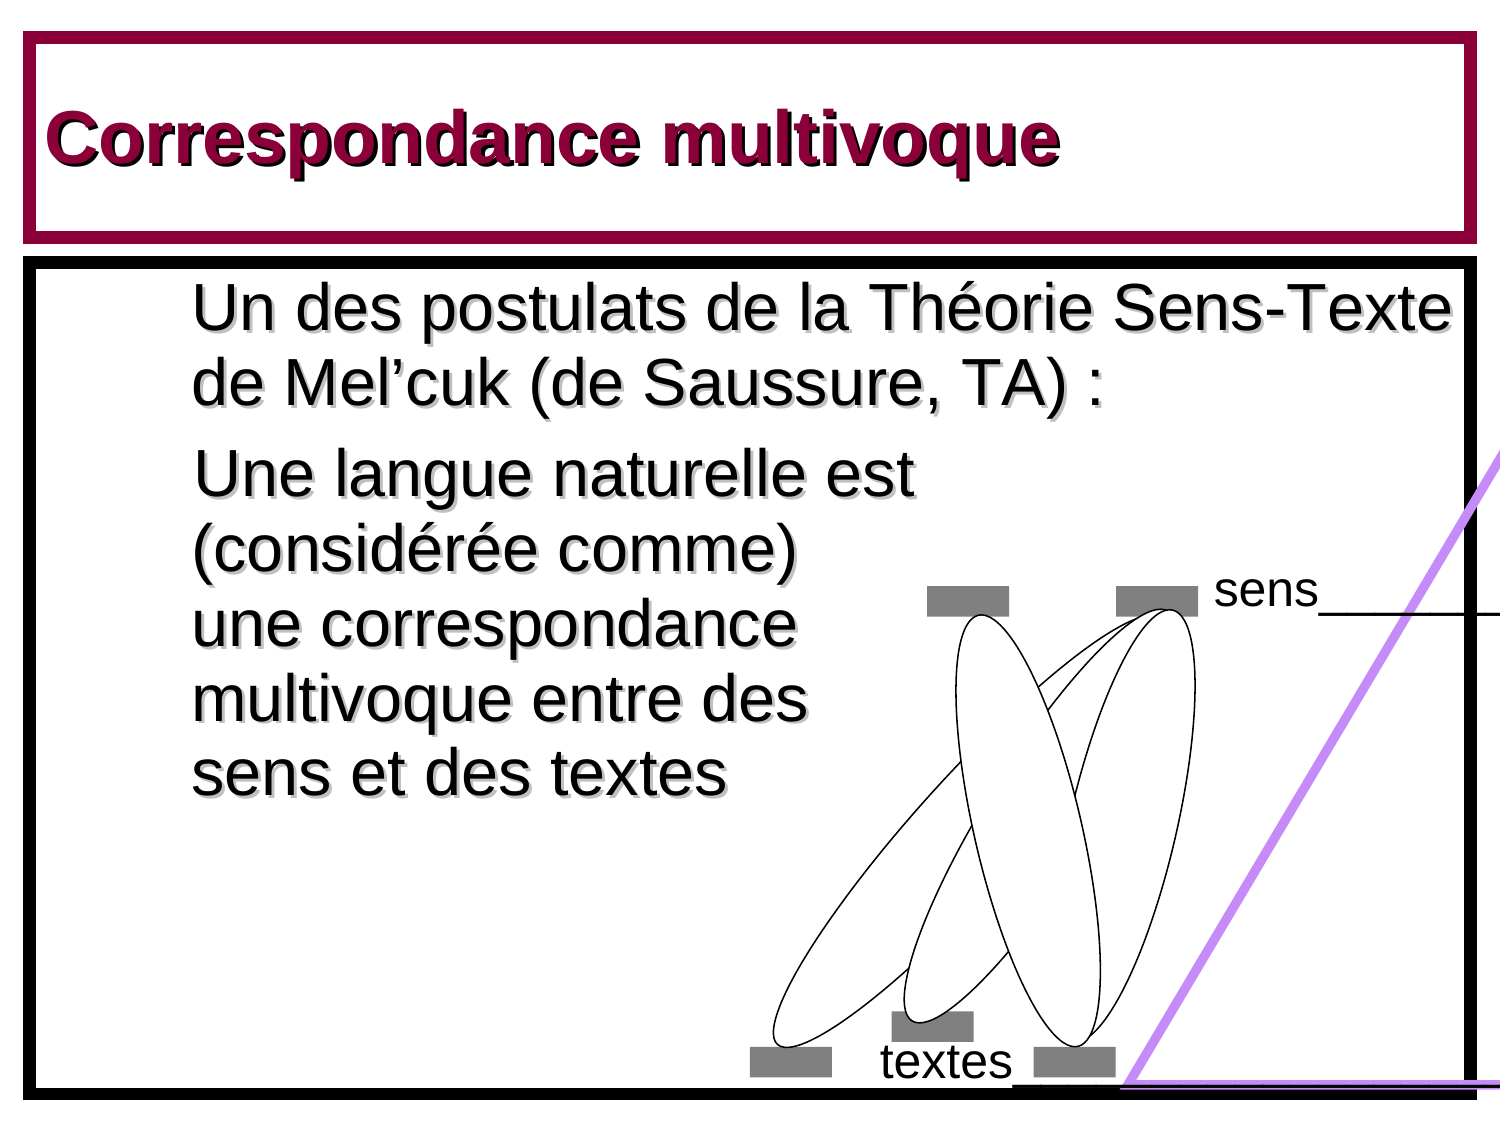

# Correspondance multivoque
	Un des postulats de la Théorie Sens-Texte de Mel’cuk (de Saussure, TA) :
	Une langue naturelle est
(considérée comme)
une correspondance
multivoque entre des
sens et des textes
sens_______
	textes__________________________